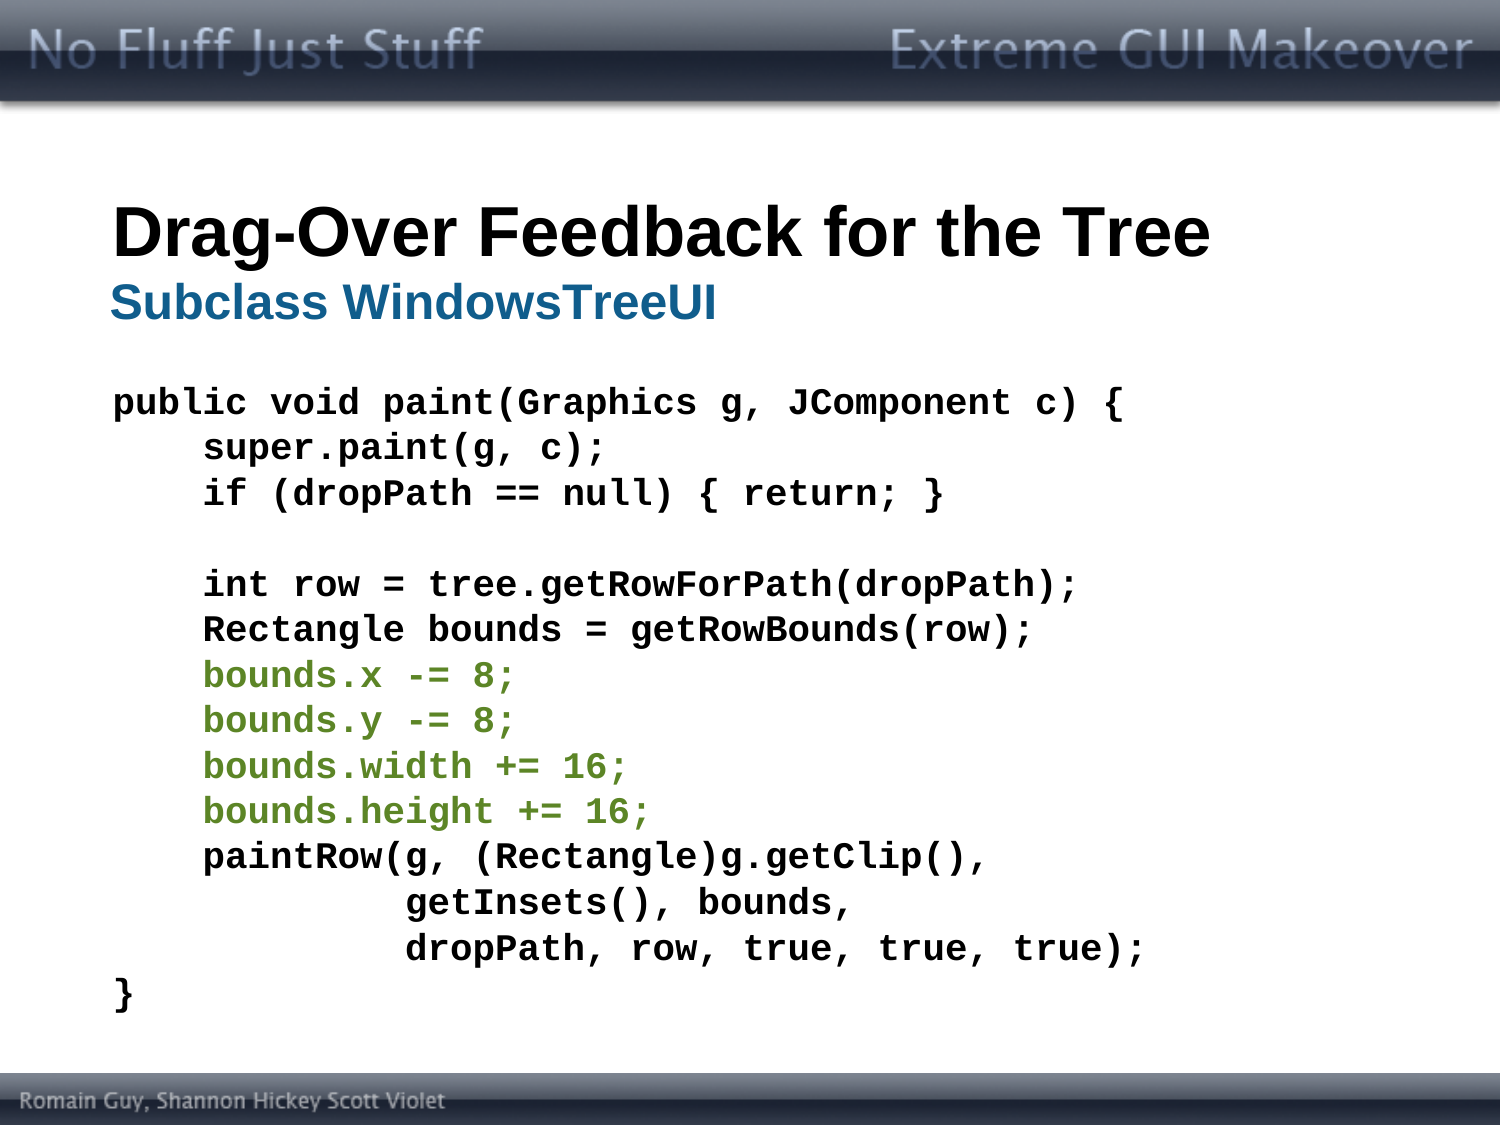

# Drag-Over Feedback for the Tree
Subclass WindowsTreeUI
public void paint(Graphics g, JComponent c) {
 super.paint(g, c);
 if (dropPath == null) { return; }
 int row = tree.getRowForPath(dropPath);
 Rectangle bounds = getRowBounds(row);
 bounds.x -= 8;
 bounds.y -= 8;
 bounds.width += 16;
 bounds.height += 16;
 paintRow(g, (Rectangle)g.getClip(),
 getInsets(), bounds,
 dropPath, row, true, true, true);
}